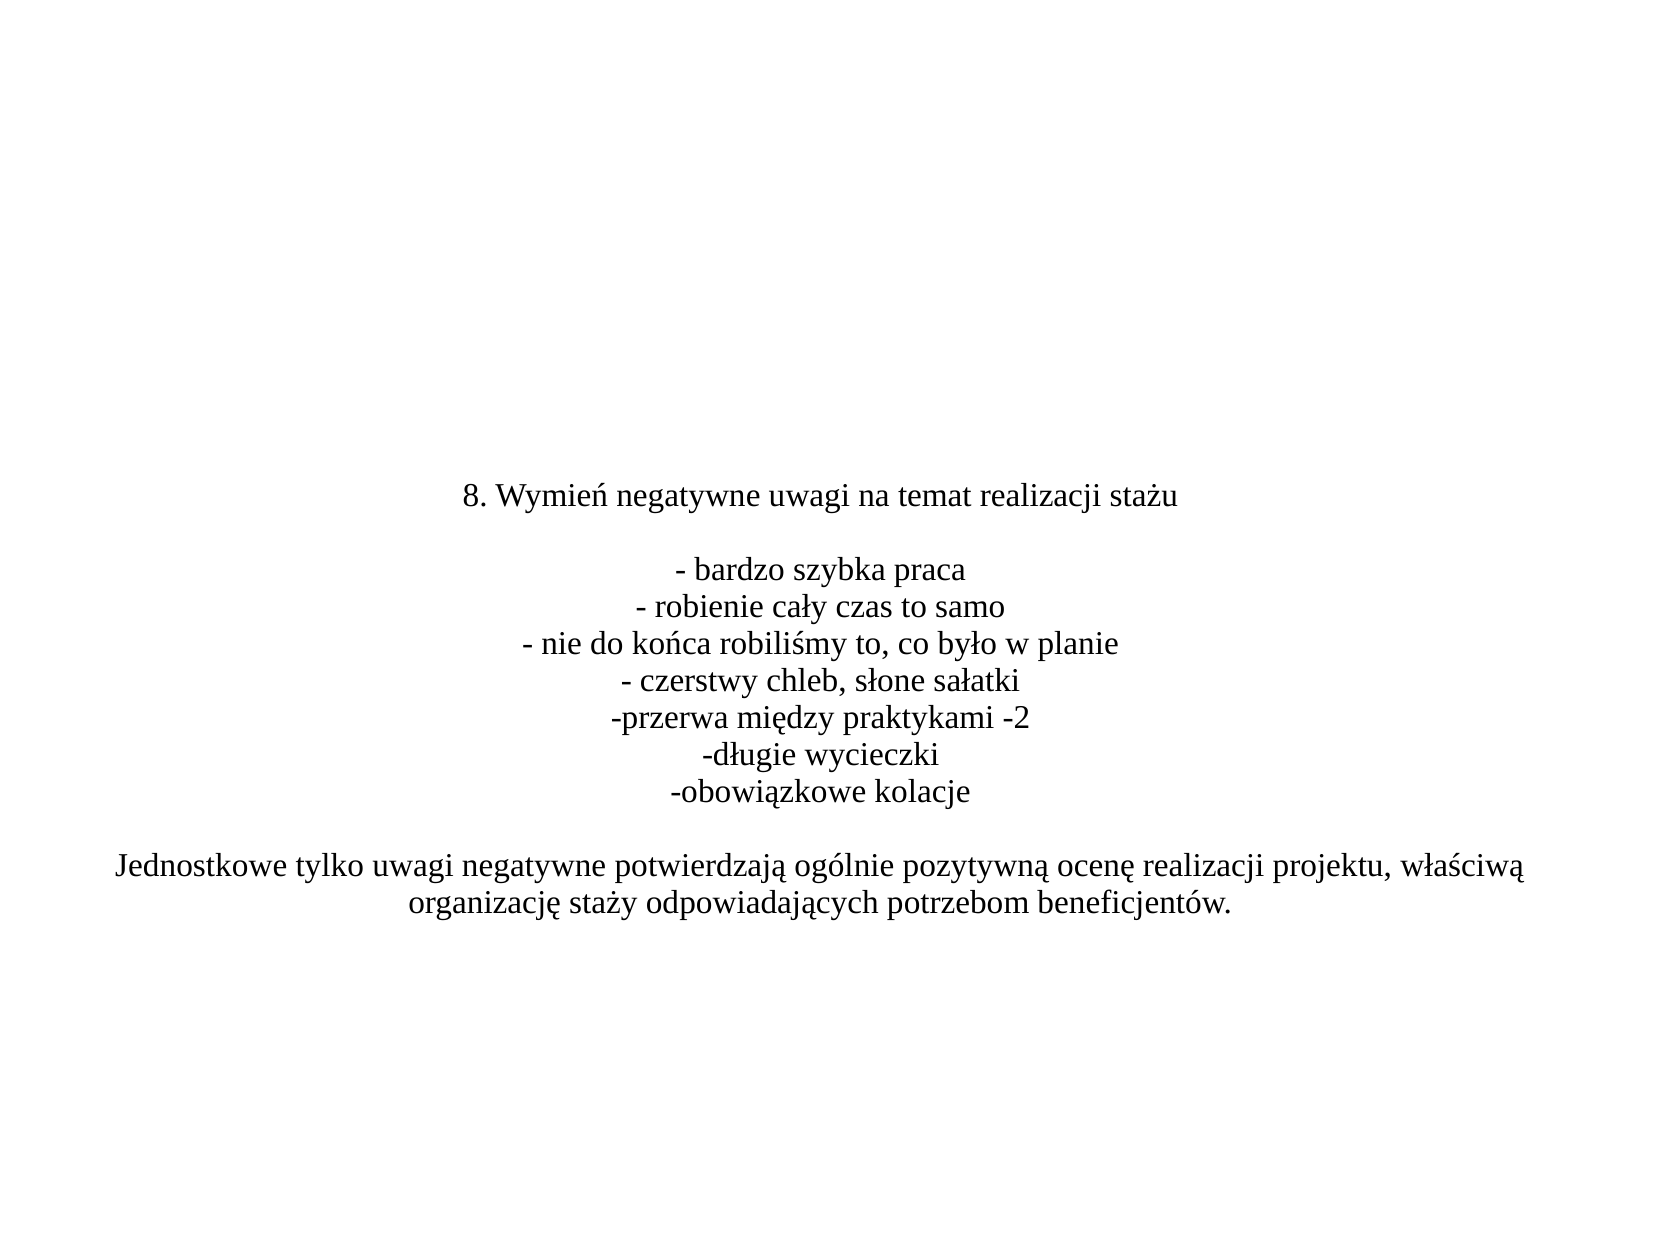

# 8. Wymień negatywne uwagi na temat realizacji stażu - bardzo szybka praca - robienie cały czas to samo - nie do końca robiliśmy to, co było w planie - czerstwy chleb, słone sałatki -przerwa między praktykami -2 -długie wycieczki -obowiązkowe kolacje Jednostkowe tylko uwagi negatywne potwierdzają ogólnie pozytywną ocenę realizacji projektu, właściwą organizację staży odpowiadających potrzebom beneficjentów.